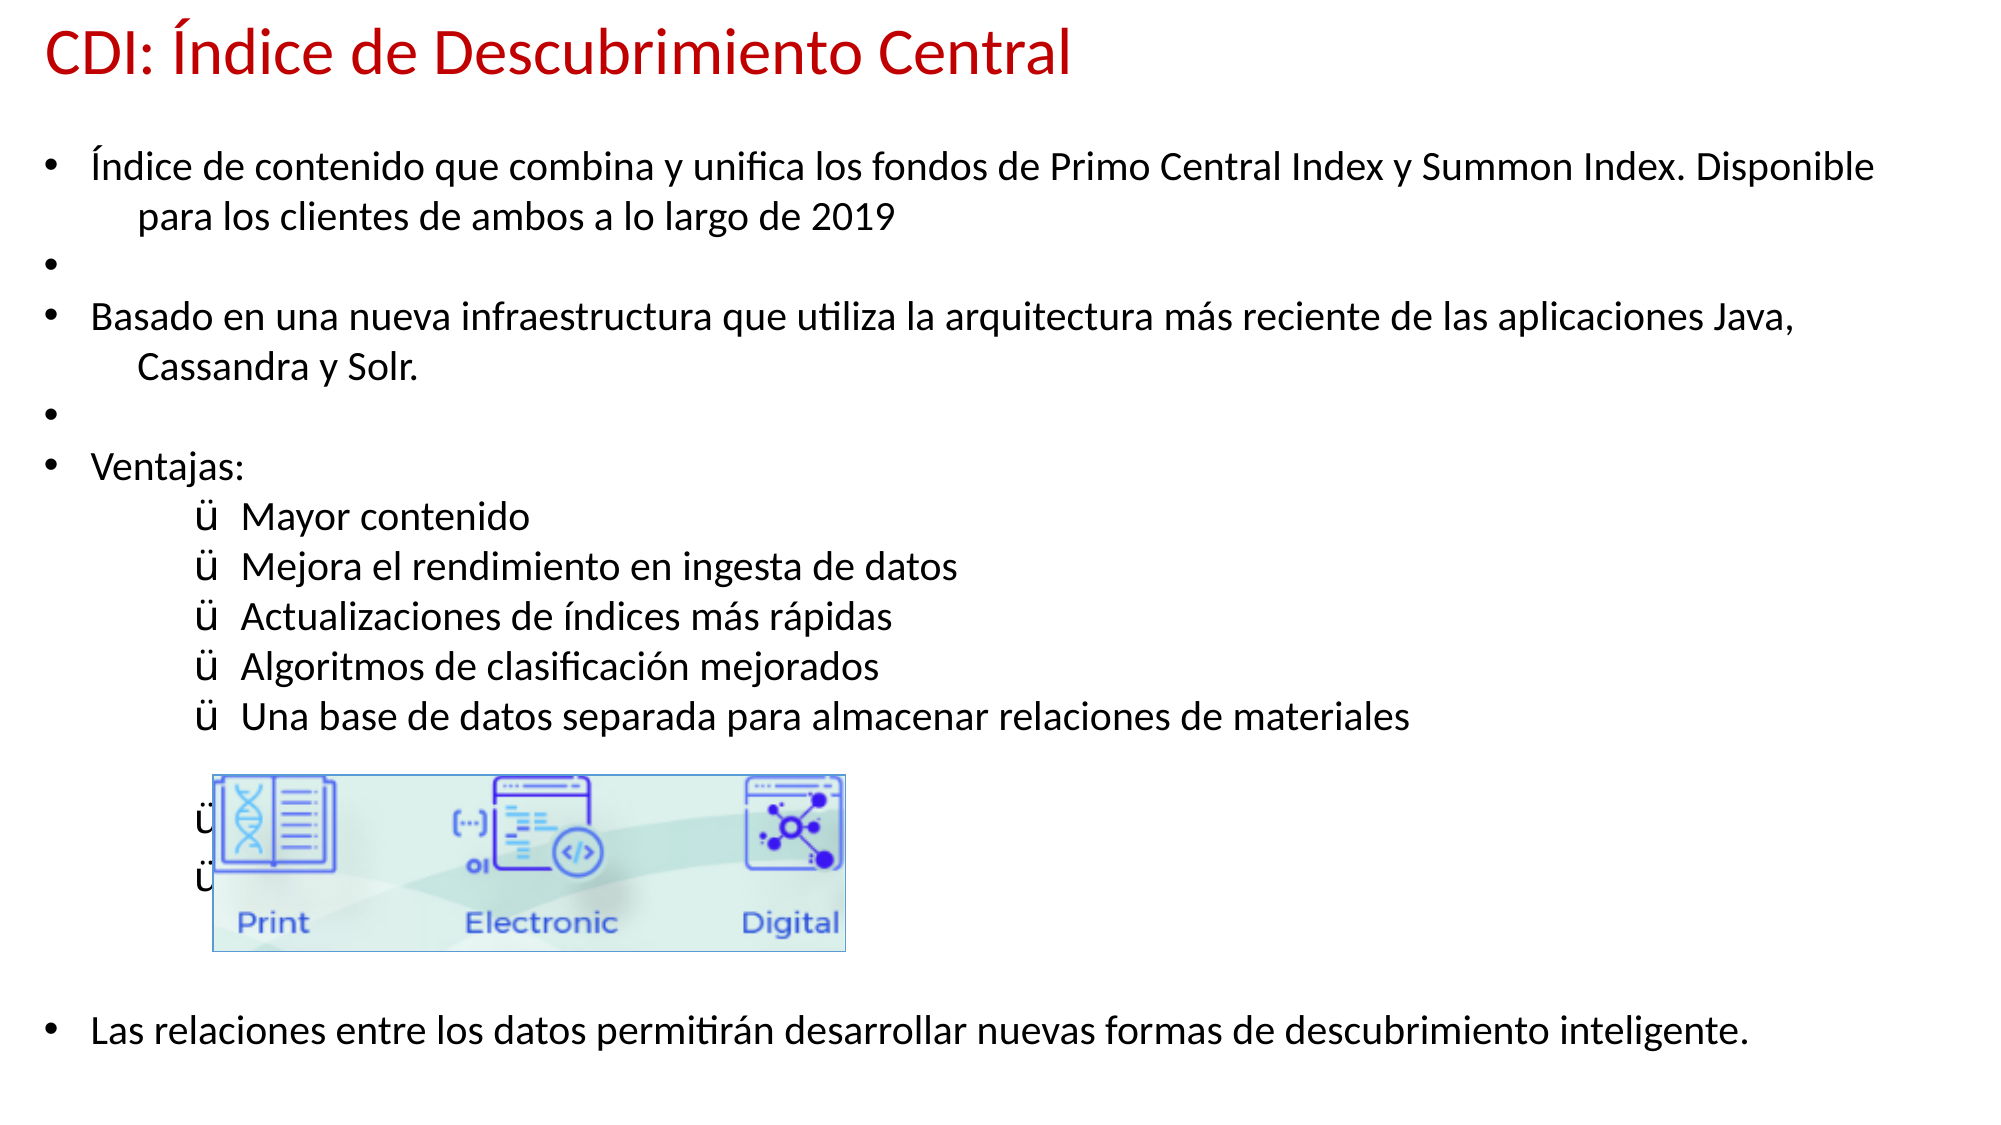

CDI: Índice de Descubrimiento Central
Índice de contenido que combina y unifica los fondos de Primo Central Index y Summon Index. Disponible para los clientes de ambos a lo largo de 2019
Basado en una nueva infraestructura que utiliza la arquitectura más reciente de las aplicaciones Java, Cassandra y Solr.
Ventajas:
Mayor contenido
Mejora el rendimiento en ingesta de datos
Actualizaciones de índices más rápidas
Algoritmos de clasificación mejorados
Una base de datos separada para almacenar relaciones de materiales
Las relaciones entre los datos permitirán desarrollar nuevas formas de descubrimiento inteligente.